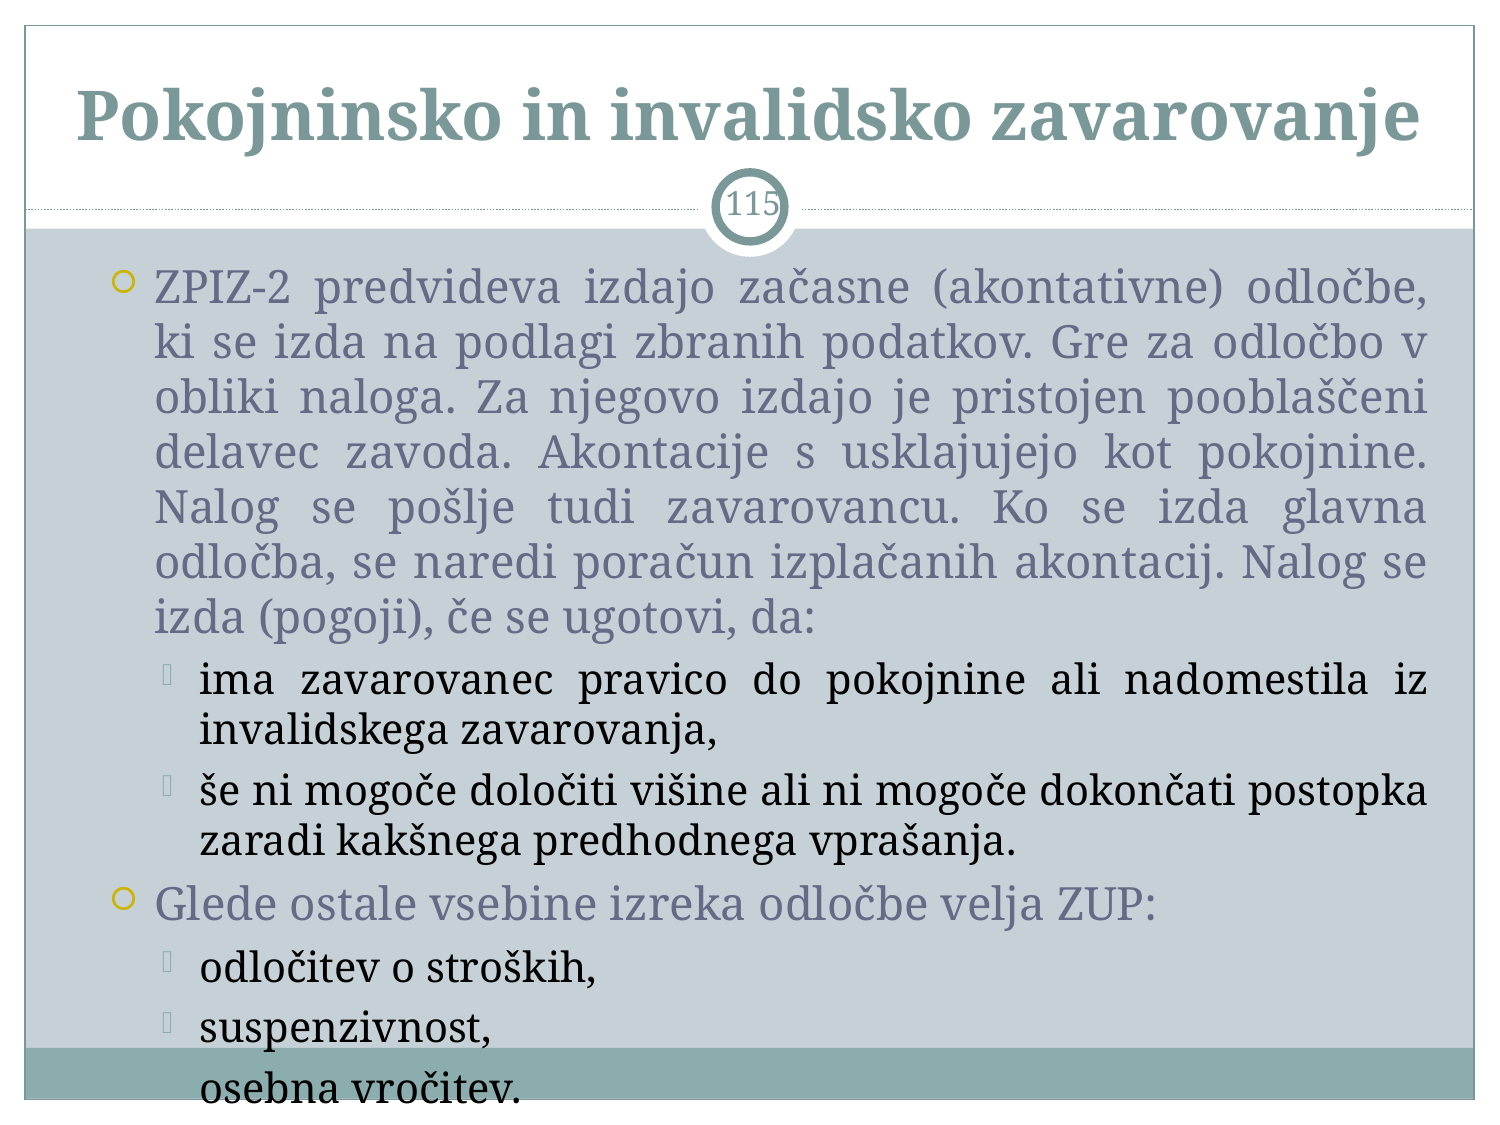

# Pokojninsko in invalidsko zavarovanje
ZPIZ-2 predvideva izdajo začasne (akontativne) odločbe, ki se izda na podlagi zbranih podatkov. Gre za odločbo v obliki naloga. Za njegovo izdajo je pristojen pooblaščeni delavec zavoda. Akontacije s usklajujejo kot pokojnine. Nalog se pošlje tudi zavarovancu. Ko se izda glavna odločba, se naredi poračun izplačanih akontacij. Nalog se izda (pogoji), če se ugotovi, da:
ima zavarovanec pravico do pokojnine ali nadomestila iz invalidskega zavarovanja,
še ni mogoče določiti višine ali ni mogoče dokončati postopka zaradi kakšnega predhodnega vprašanja.
Glede ostale vsebine izreka odločbe velja ZUP:
odločitev o stroških,
suspenzivnost,
osebna vročitev.